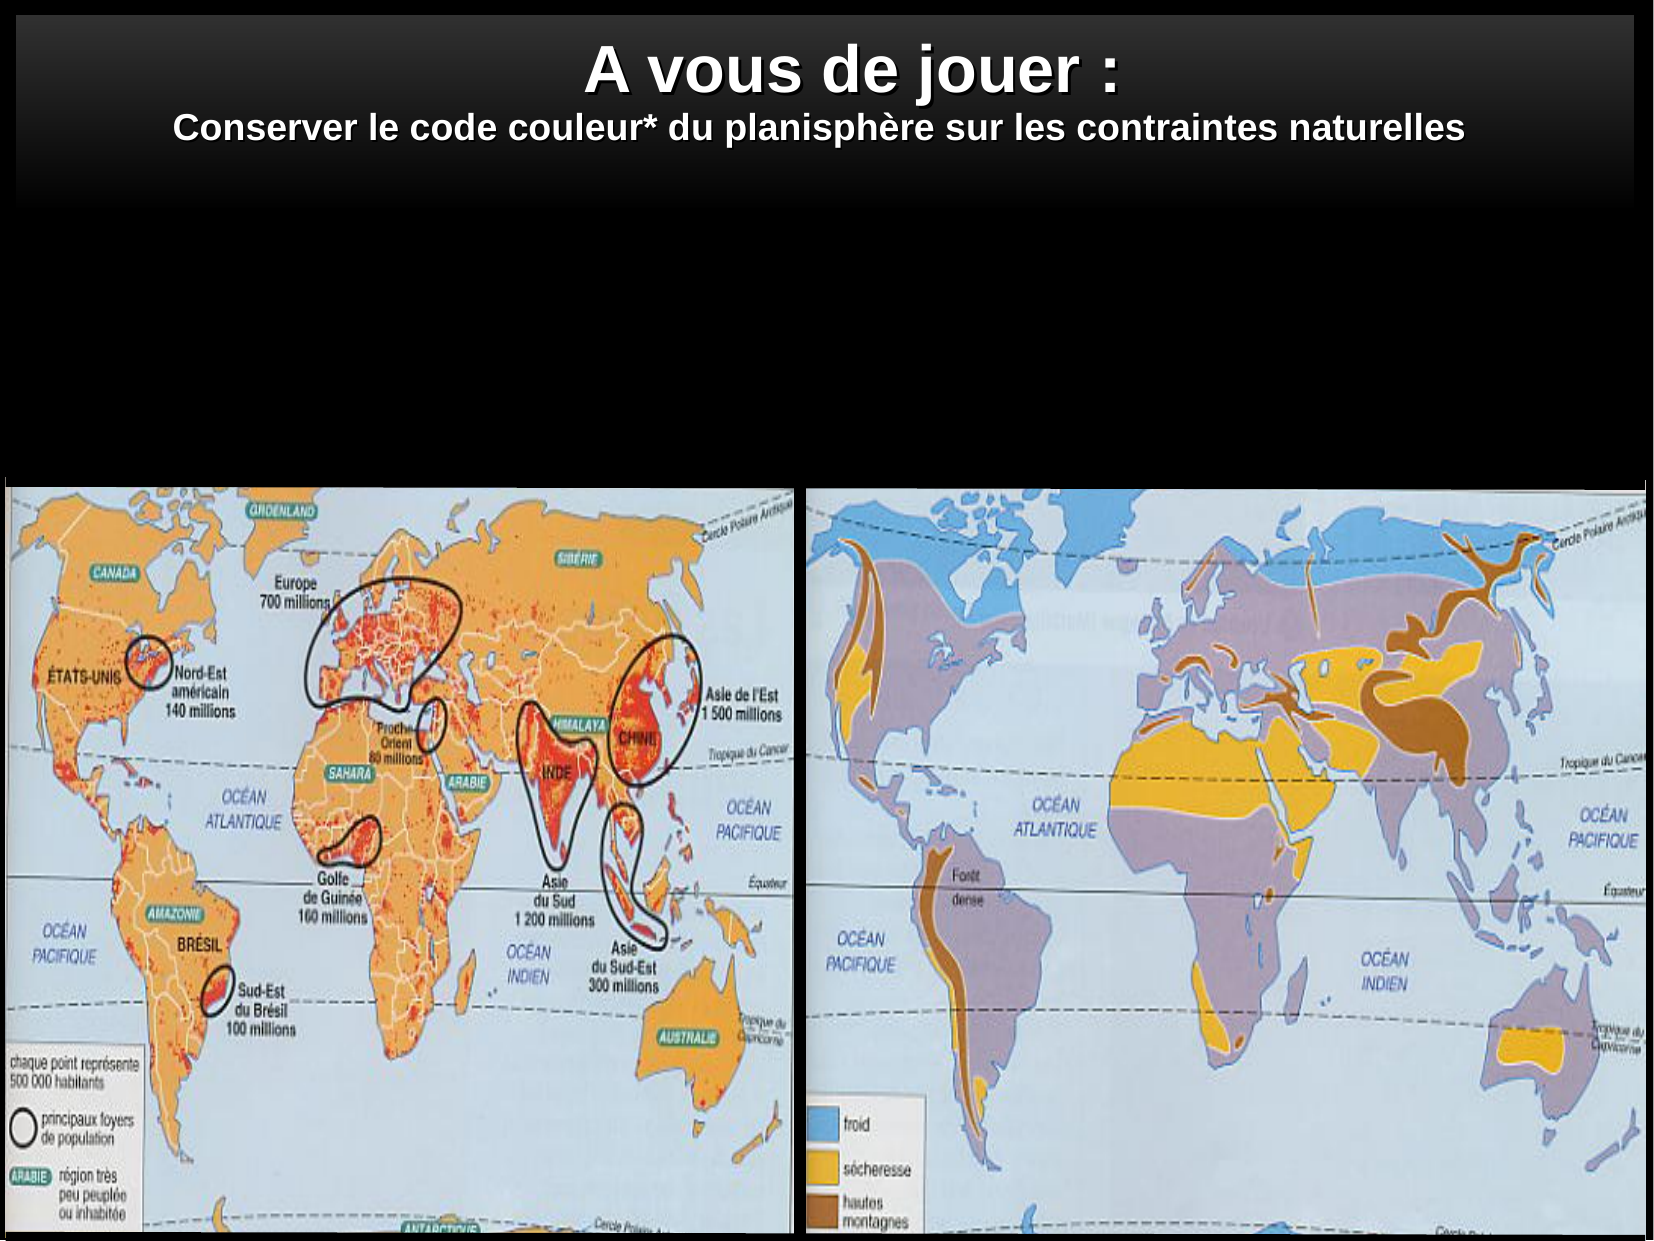

A vous de jouer :
Conserver le code couleur* du planisphère sur les contraintes naturelles